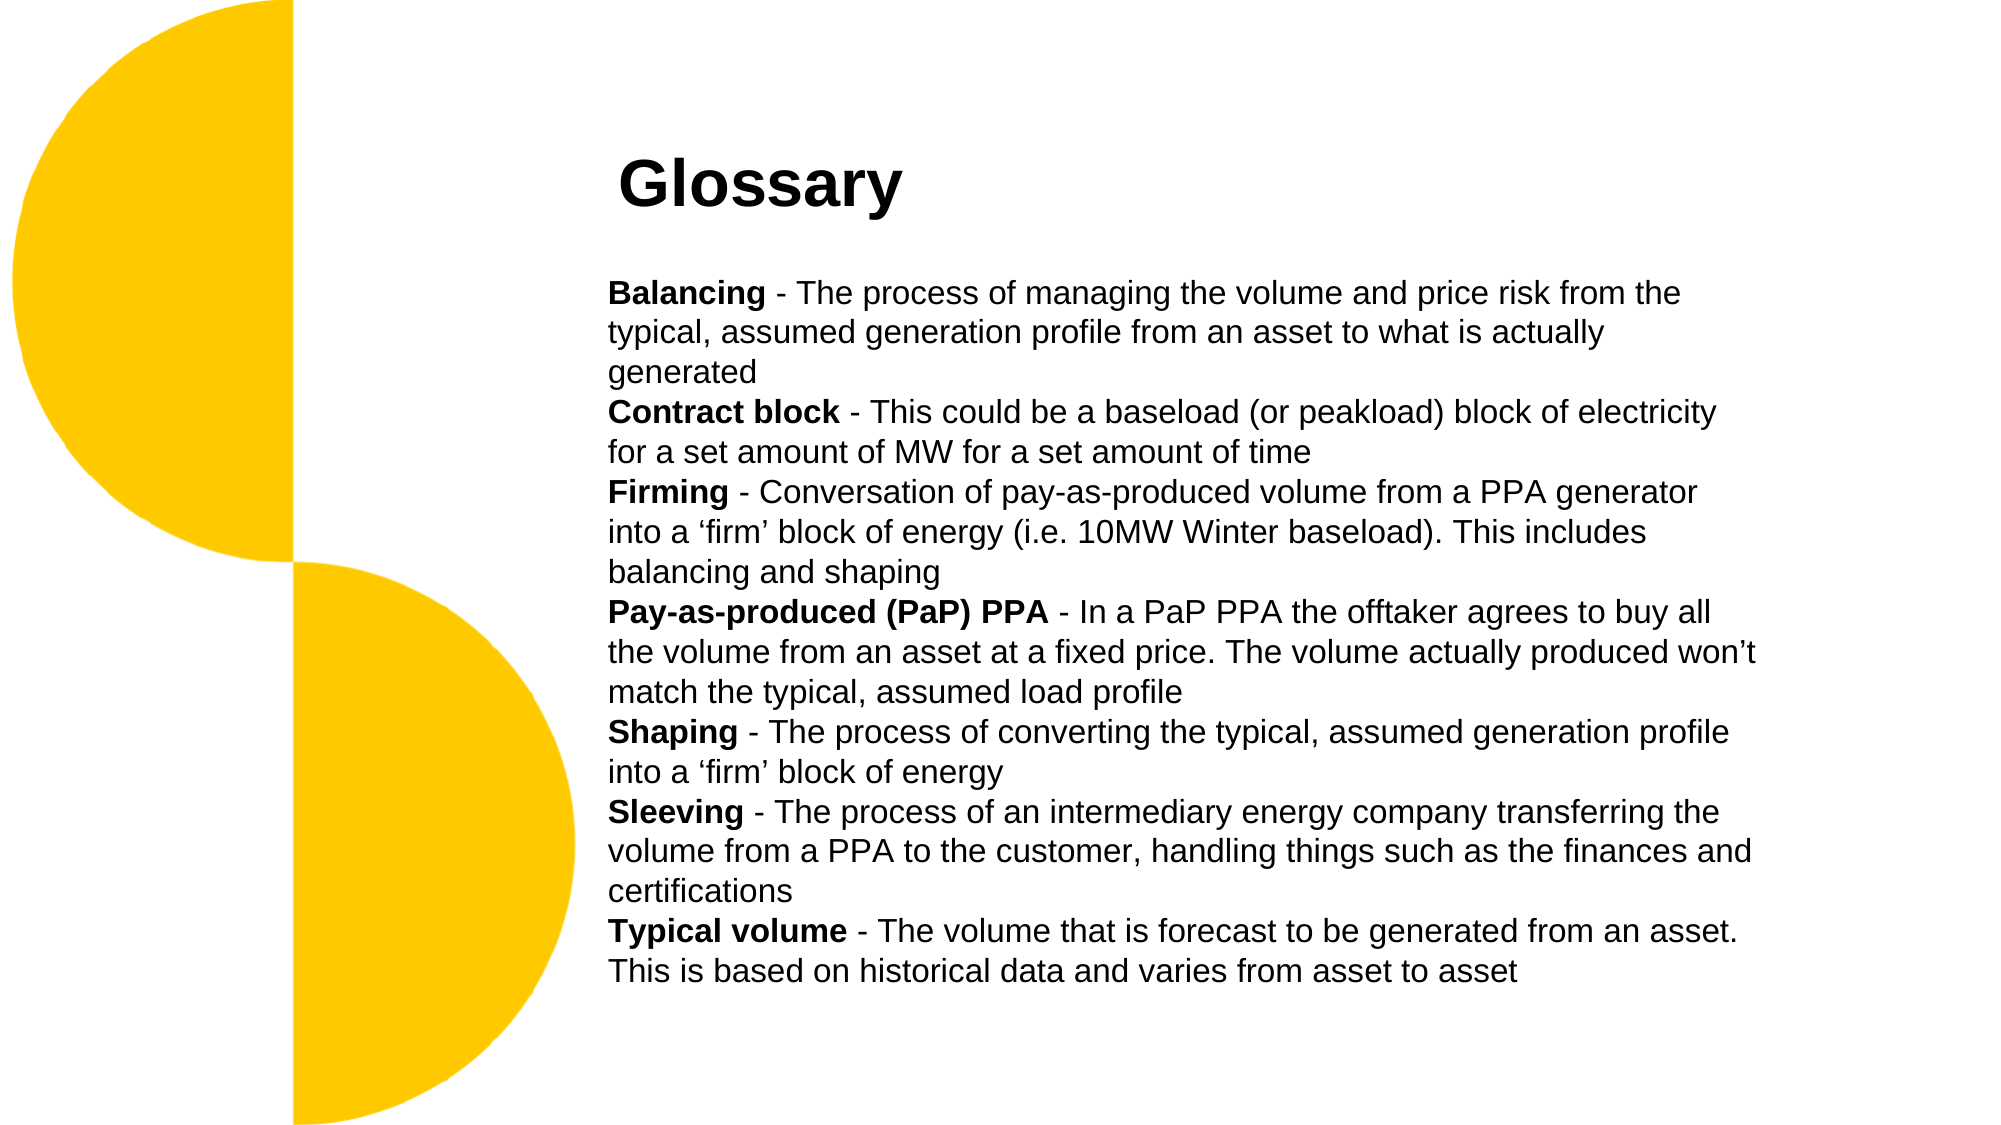

Glossary
# Balancing - The process of managing the volume and price risk from the typical, assumed generation profile from an asset to what is actually generated
Contract block - This could be a baseload (or peakload) block of electricity for a set amount of MW for a set amount of time
Firming - Conversation of pay-as-produced volume from a PPA generator into a ‘firm’ block of energy (i.e. 10MW Winter baseload). This includes balancing and shaping
Pay-as-produced (PaP) PPA - In a PaP PPA the offtaker agrees to buy all the volume from an asset at a fixed price. The volume actually produced won’t match the typical, assumed load profile
Shaping - The process of converting the typical, assumed generation profile into a ‘firm’ block of energy
Sleeving - The process of an intermediary energy company transferring the volume from a PPA to the customer, handling things such as the finances and certifications
Typical volume - The volume that is forecast to be generated from an asset. This is based on historical data and varies from asset to asset